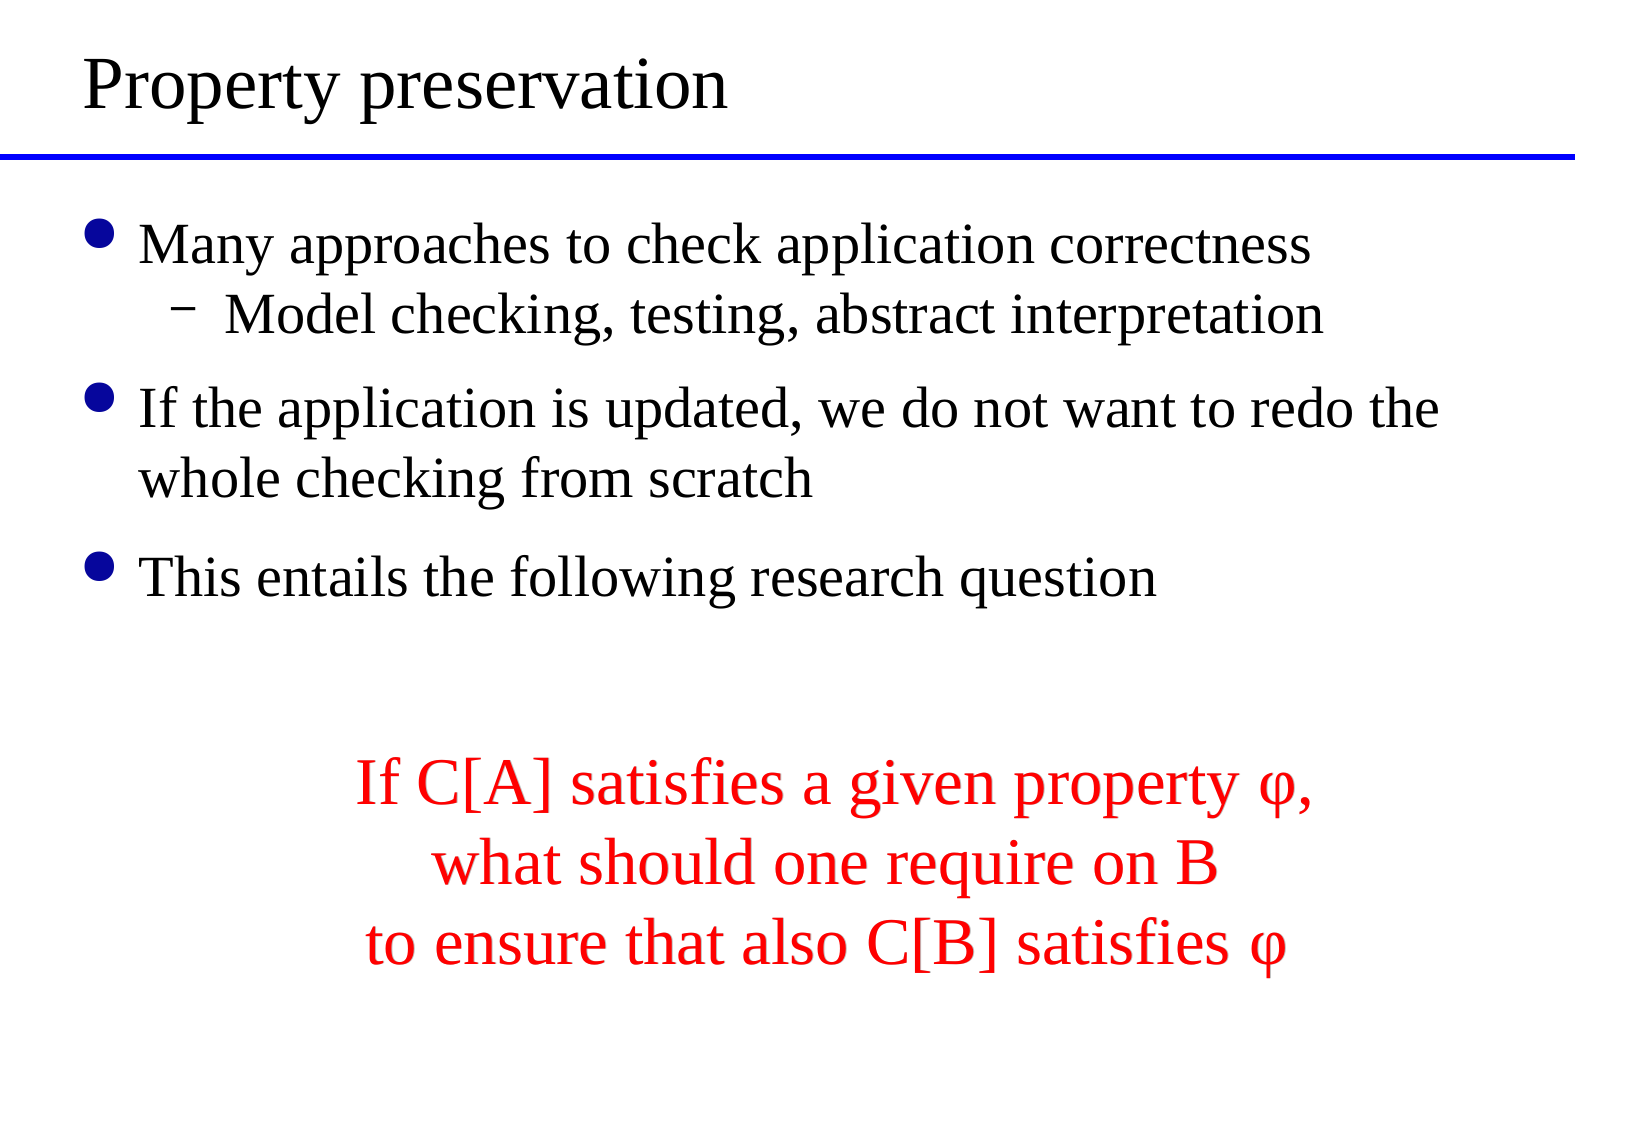

# Property preservation
Many approaches to check application correctness
Model checking, testing, abstract interpretation
If the application is updated, we do not want to redo the whole checking from scratch
This entails the following research question
If C[A] satisfies a given property φ,
what should one require on B
to ensure that also C[B] satisfies φ